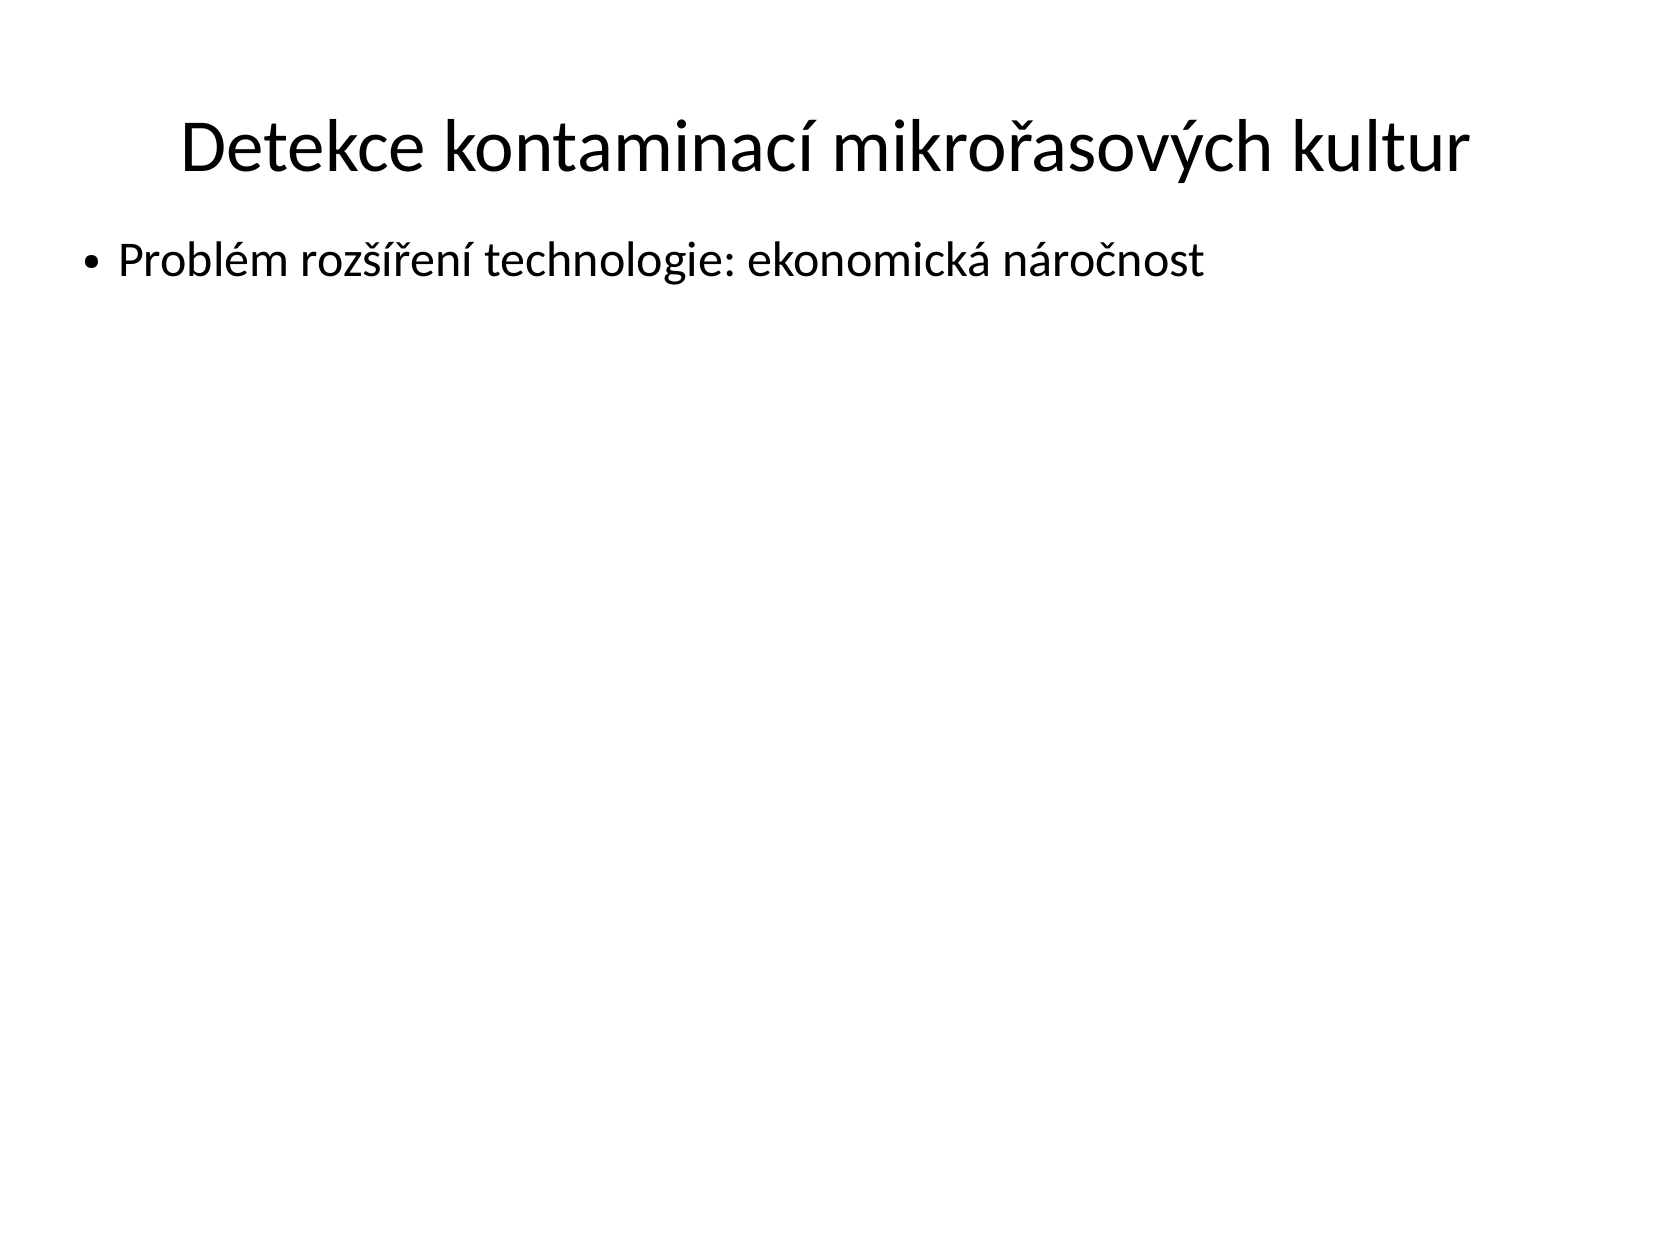

# Detekce kontaminací mikrořasových kultur
Problém rozšíření technologie: ekonomická náročnost